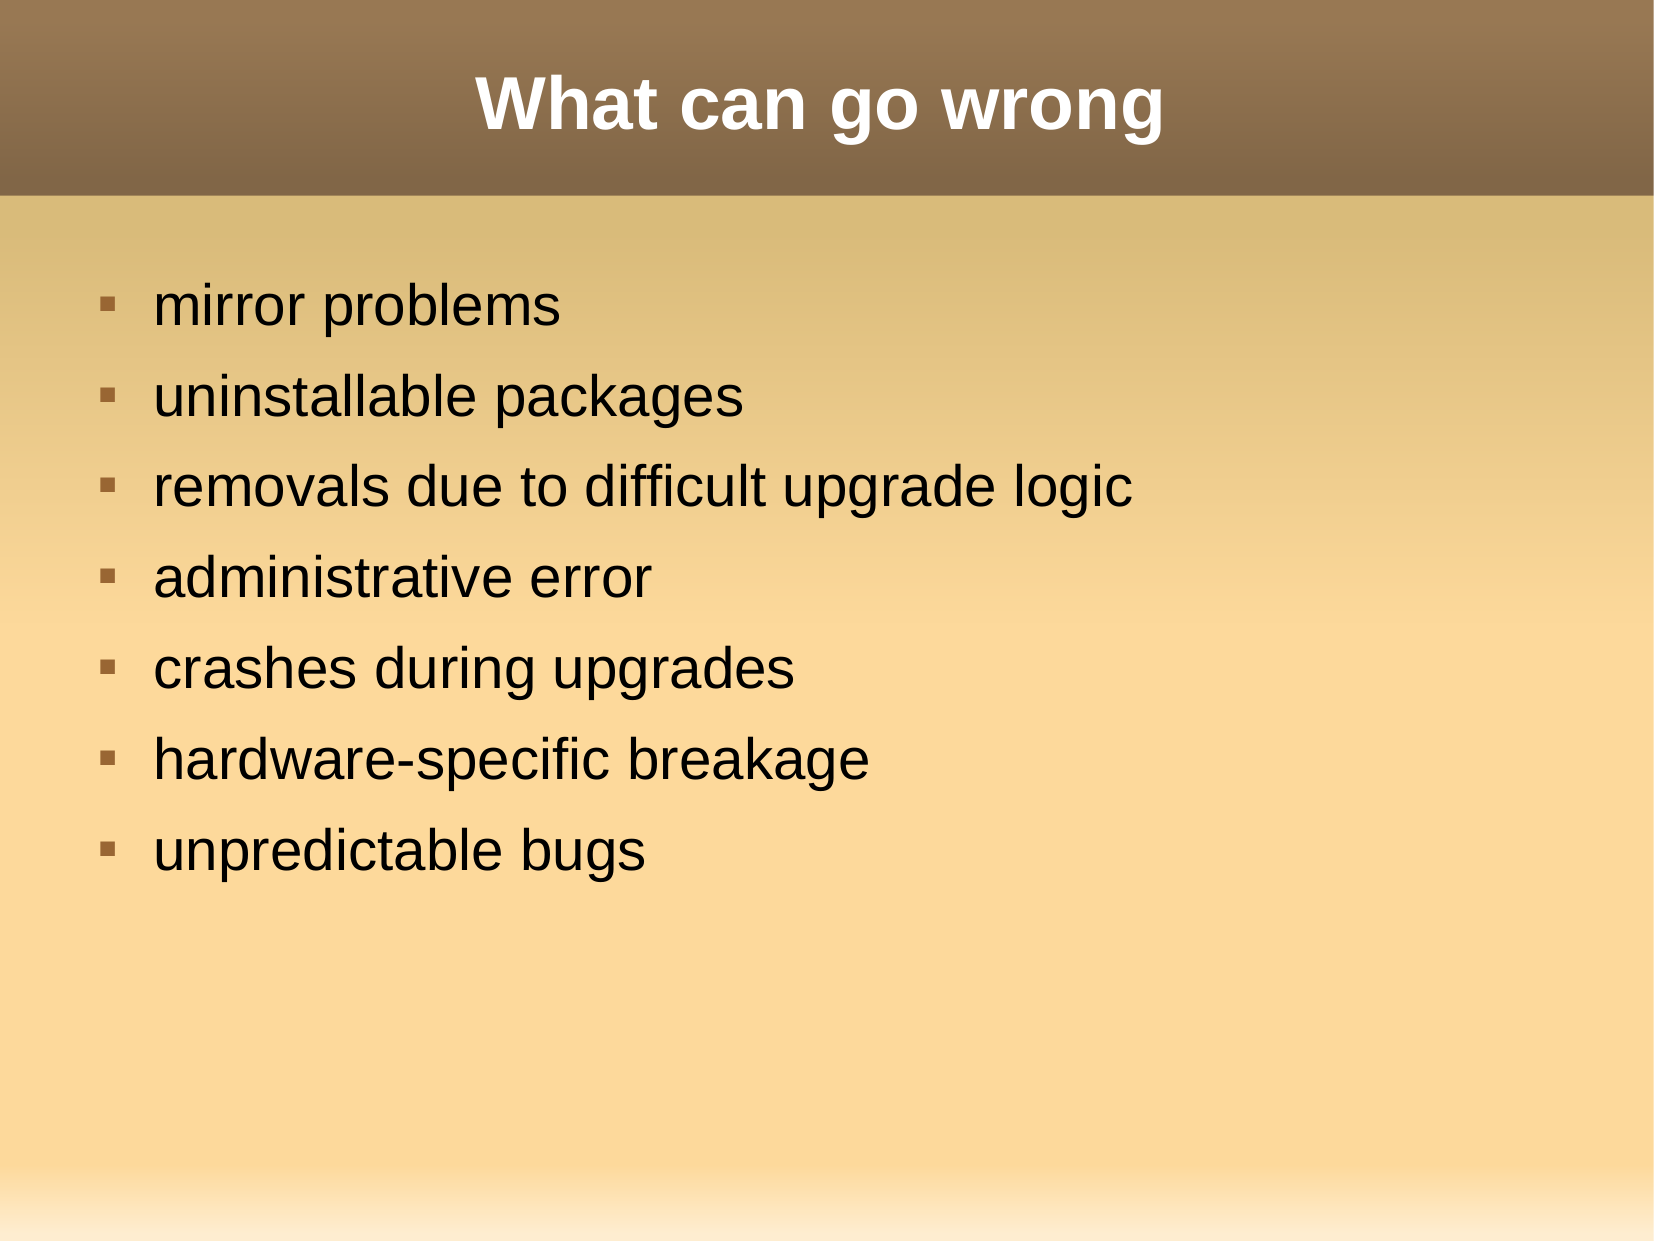

# What can go wrong
mirror problems
uninstallable packages
removals due to difficult upgrade logic
administrative error
crashes during upgrades
hardware-specific breakage
unpredictable bugs